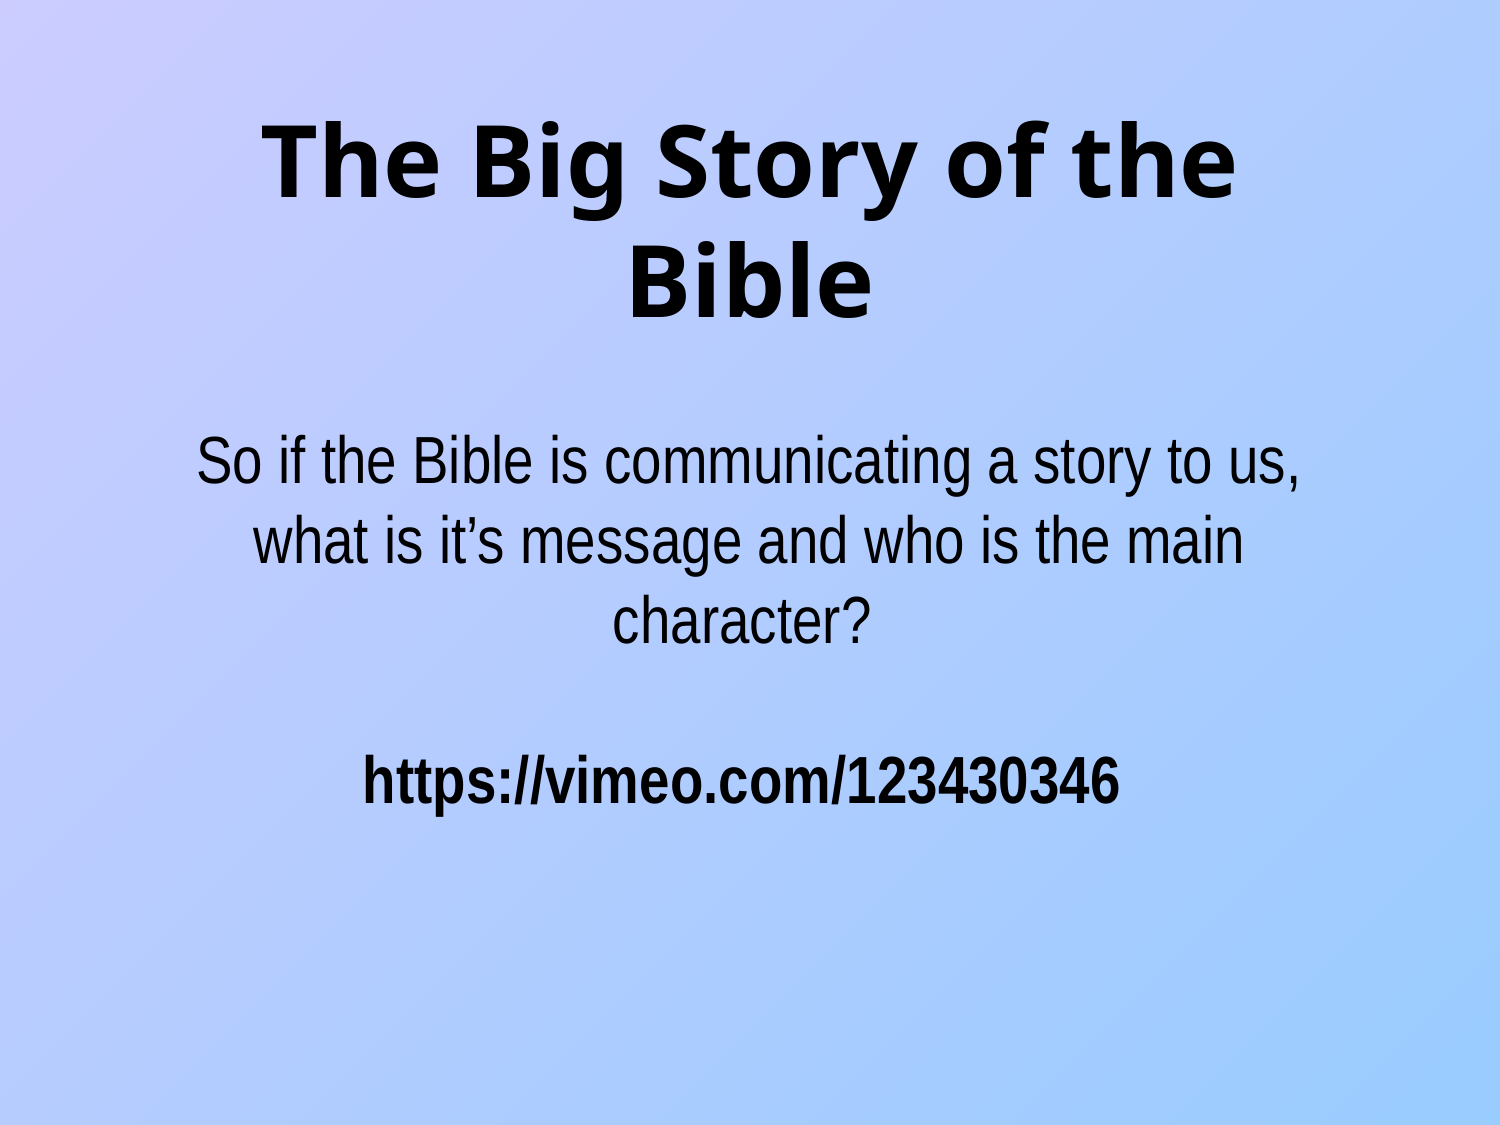

The Big Story of the Bible
So if the Bible is communicating a story to us, what is it’s message and who is the main character?
https://vimeo.com/123430346